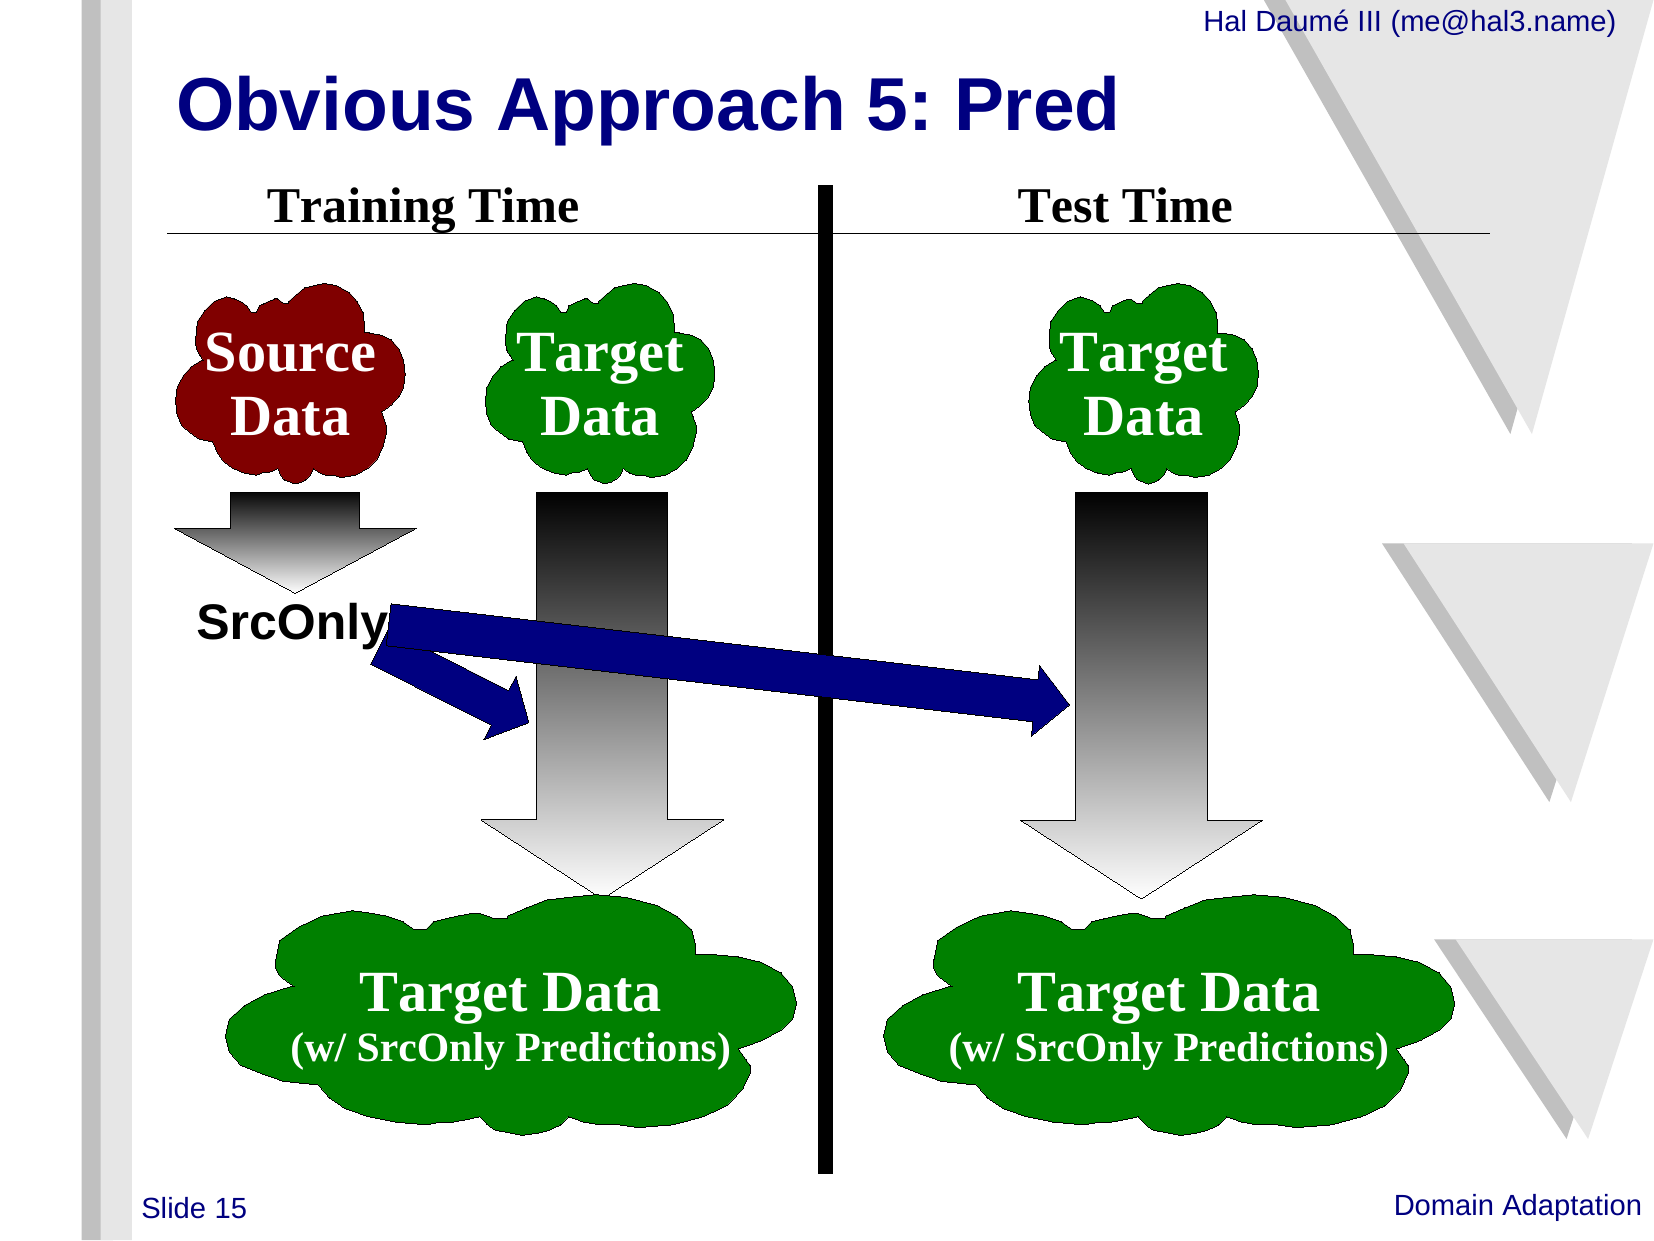

# Obvious Approach 5: Pred
Training Time
Test Time
Source
Data
Target
Data
Target
Data
SrcOnly
Target Data
(w/ SrcOnly Predictions)
Target Data
(w/ SrcOnly Predictions)